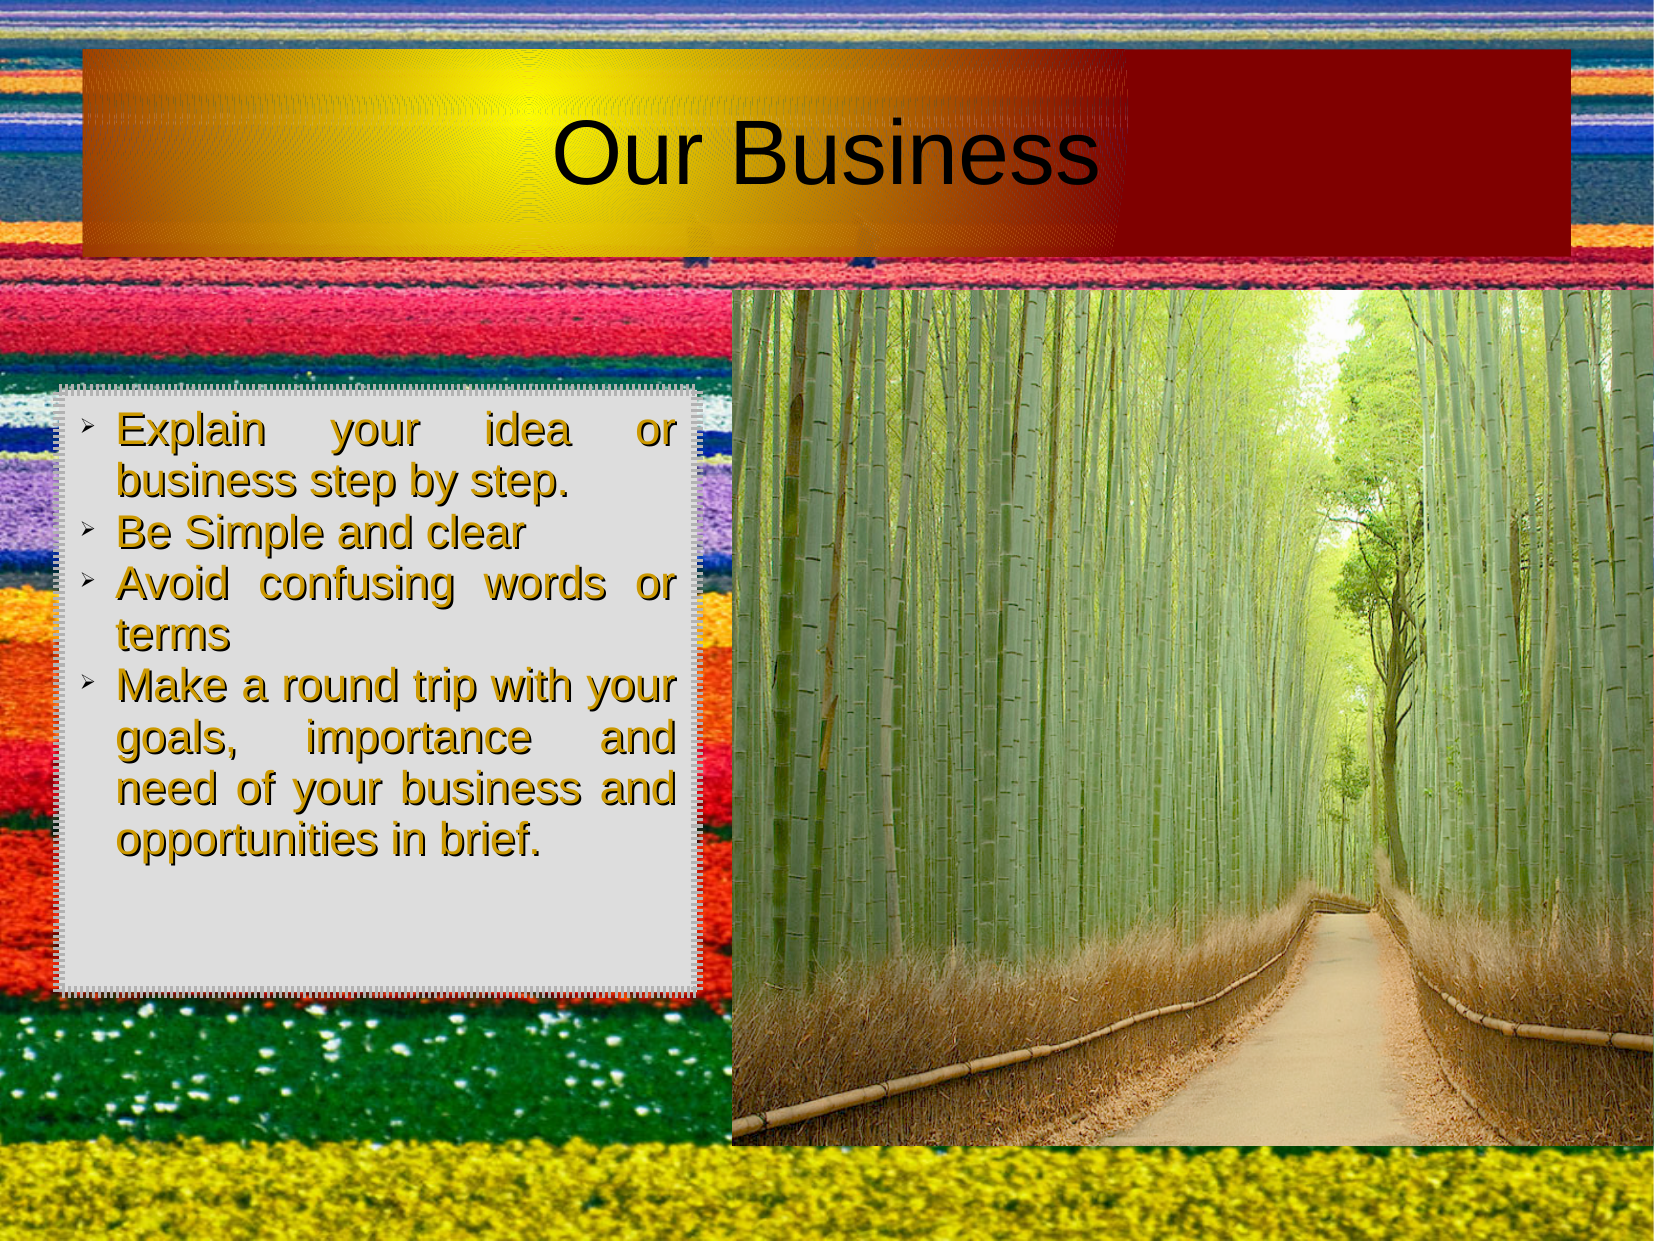

# Our Business
Explain your idea or business step by step.
Be Simple and clear
Avoid confusing words or terms
Make a round trip with your goals, importance and need of your business and opportunities in brief.